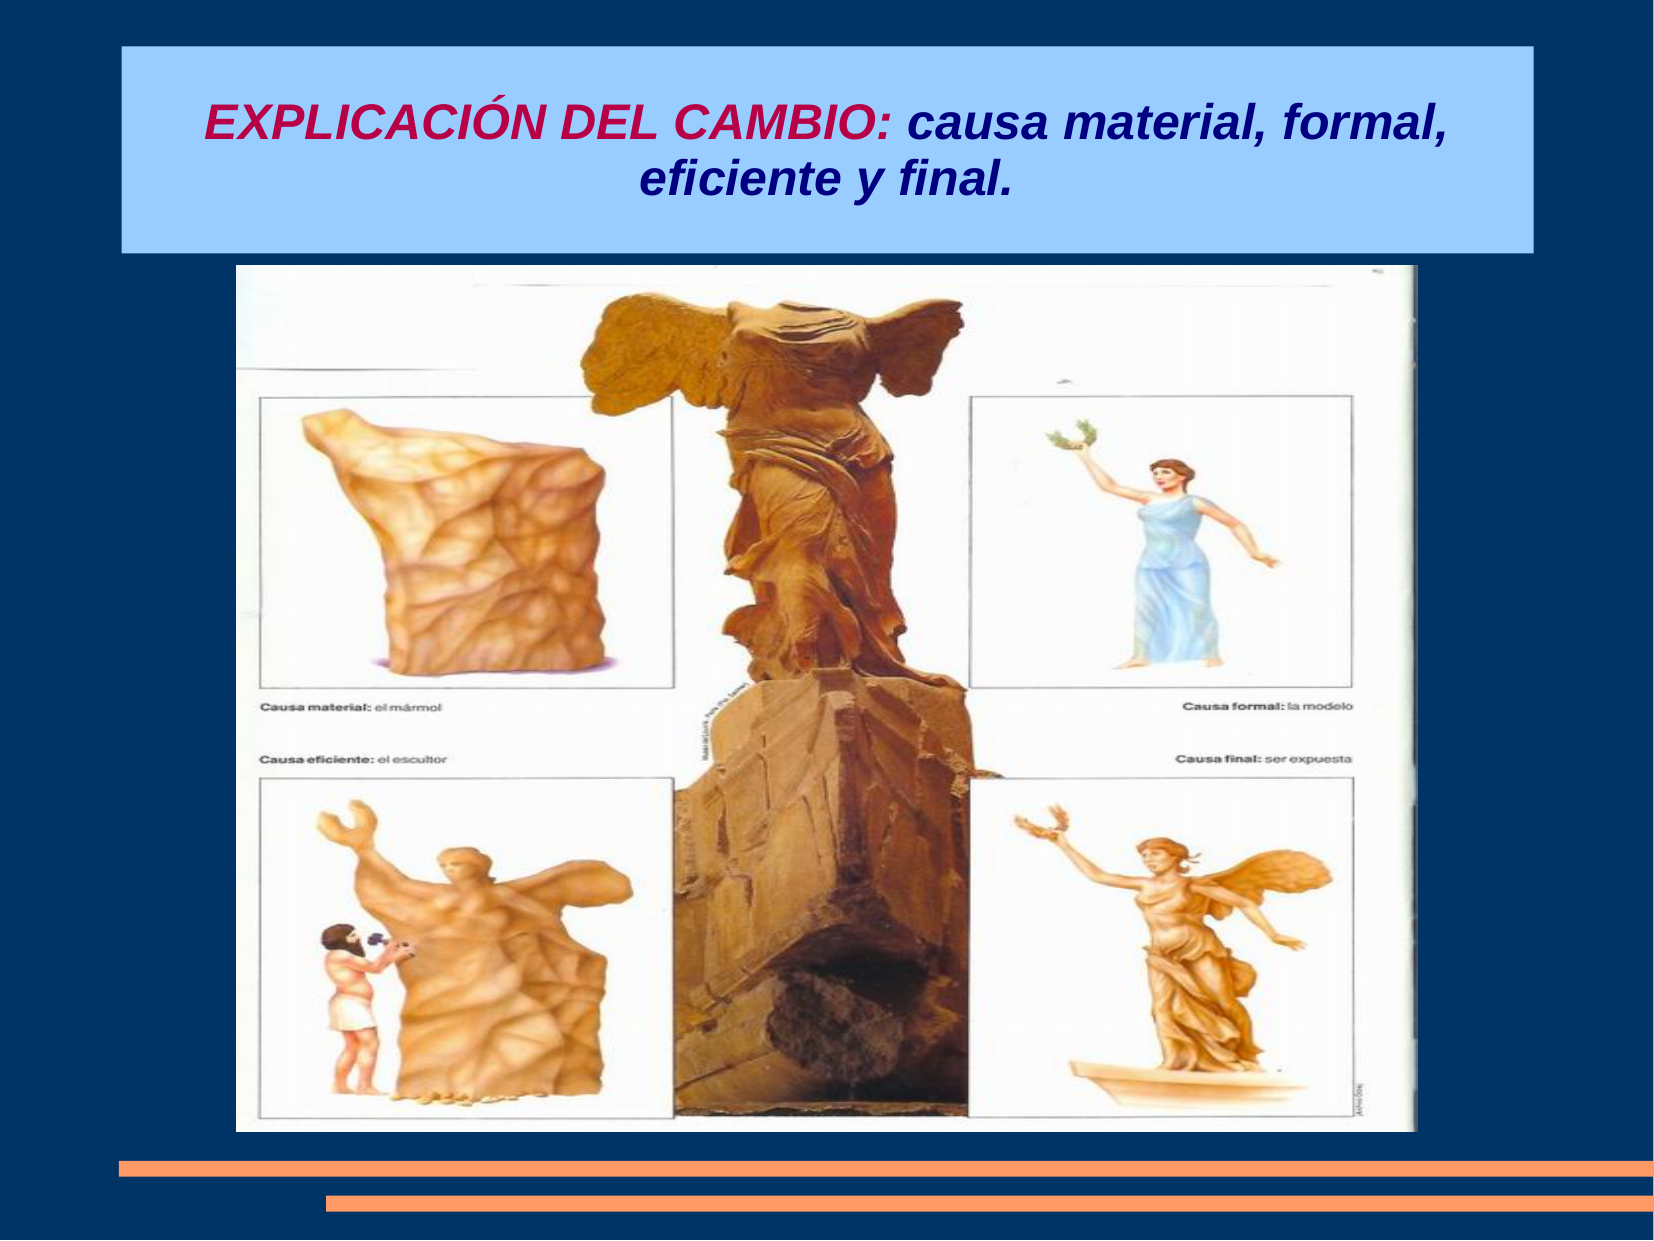

# EXPLICACIÓN DEL CAMBIO: causa material, formal, eficiente y final.